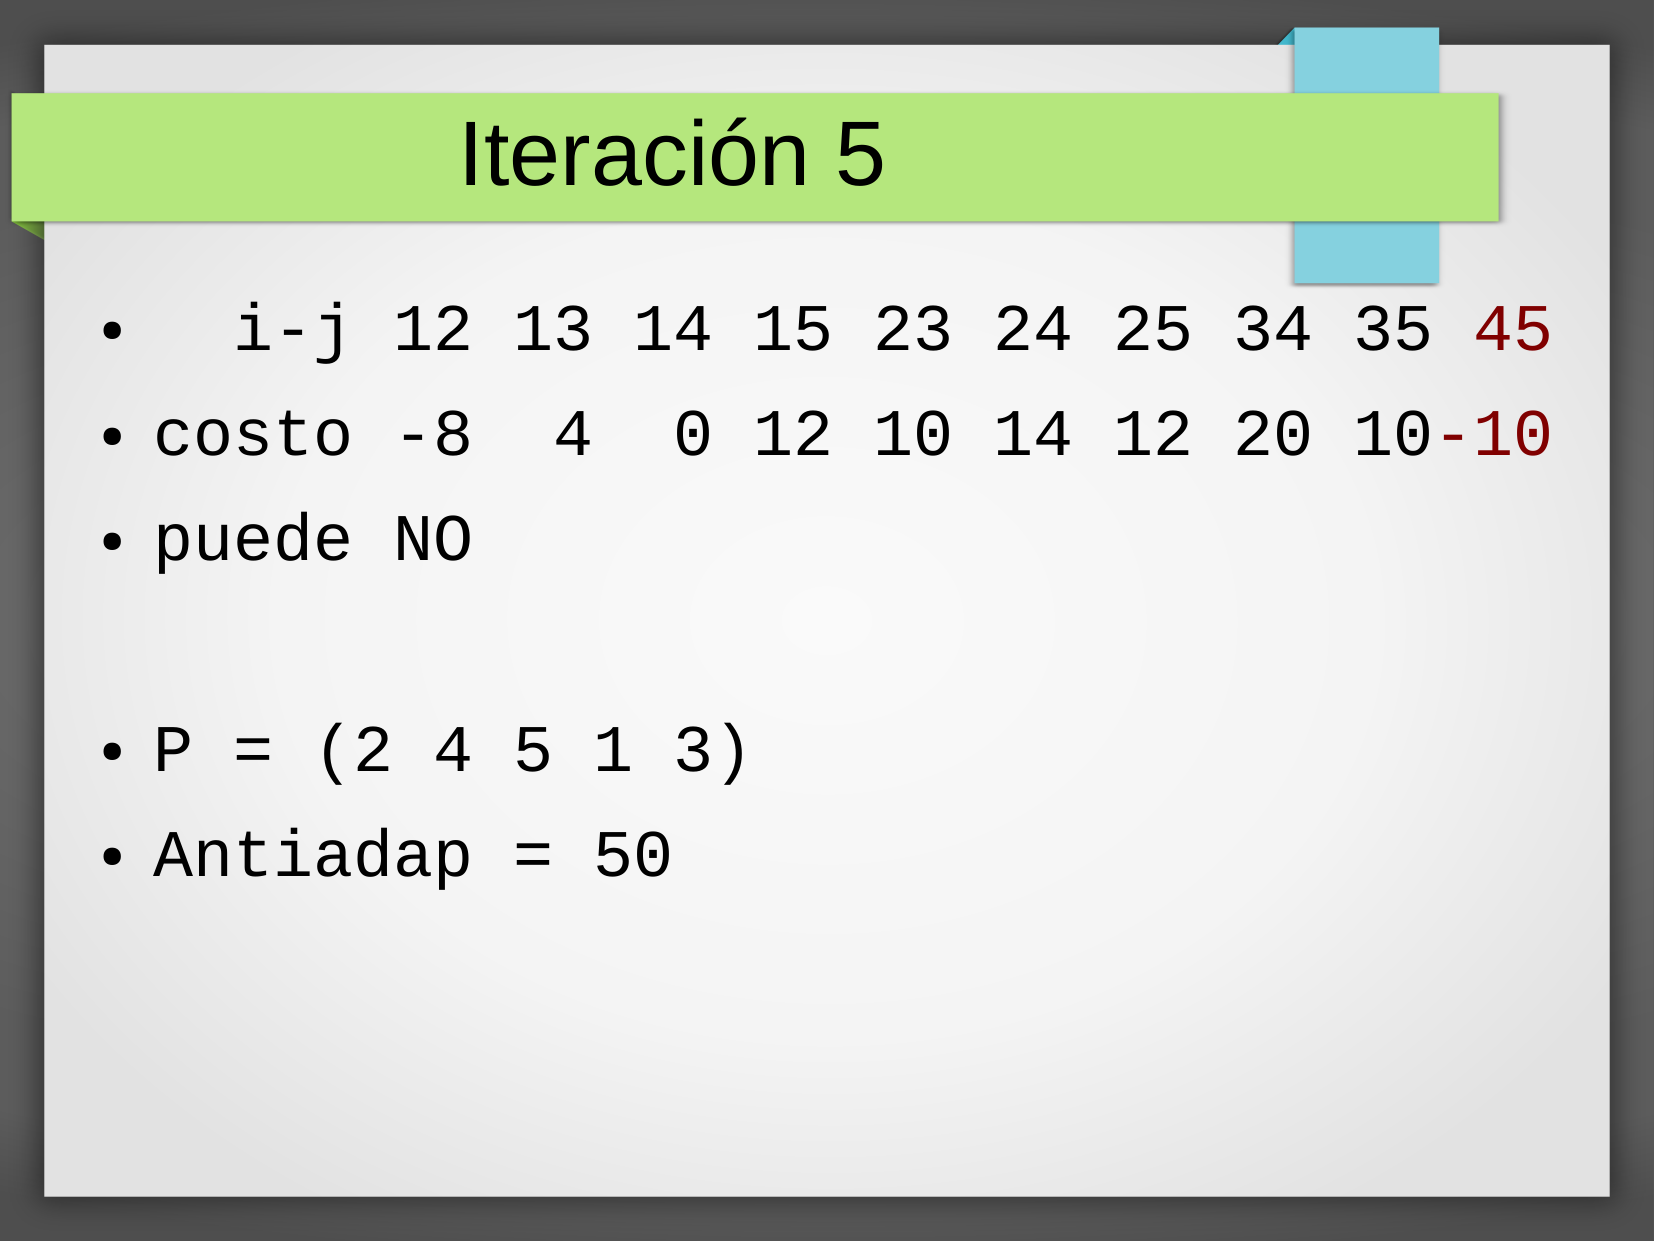

# Iteración 5
 i-j 12 13 14 15 23 24 25 34 35 45
costo -8 4 0 12 10 14 12 20 10-10
puede NO
P = (2 4 5 1 3)
Antiadap = 50